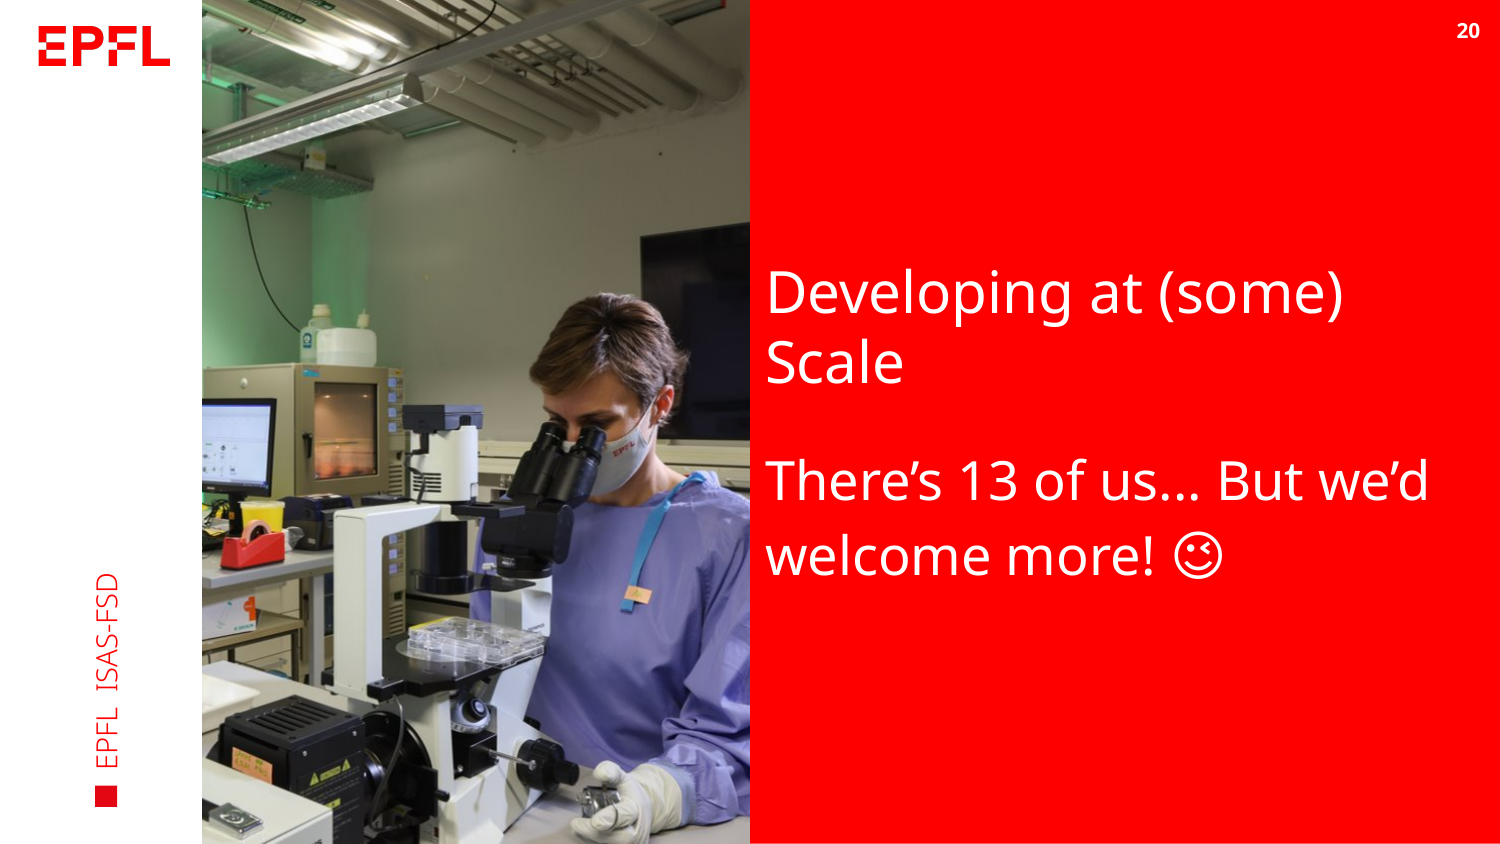

# Developing at (some) Scale
There’s 13 of us... But we’d welcome more! 😉